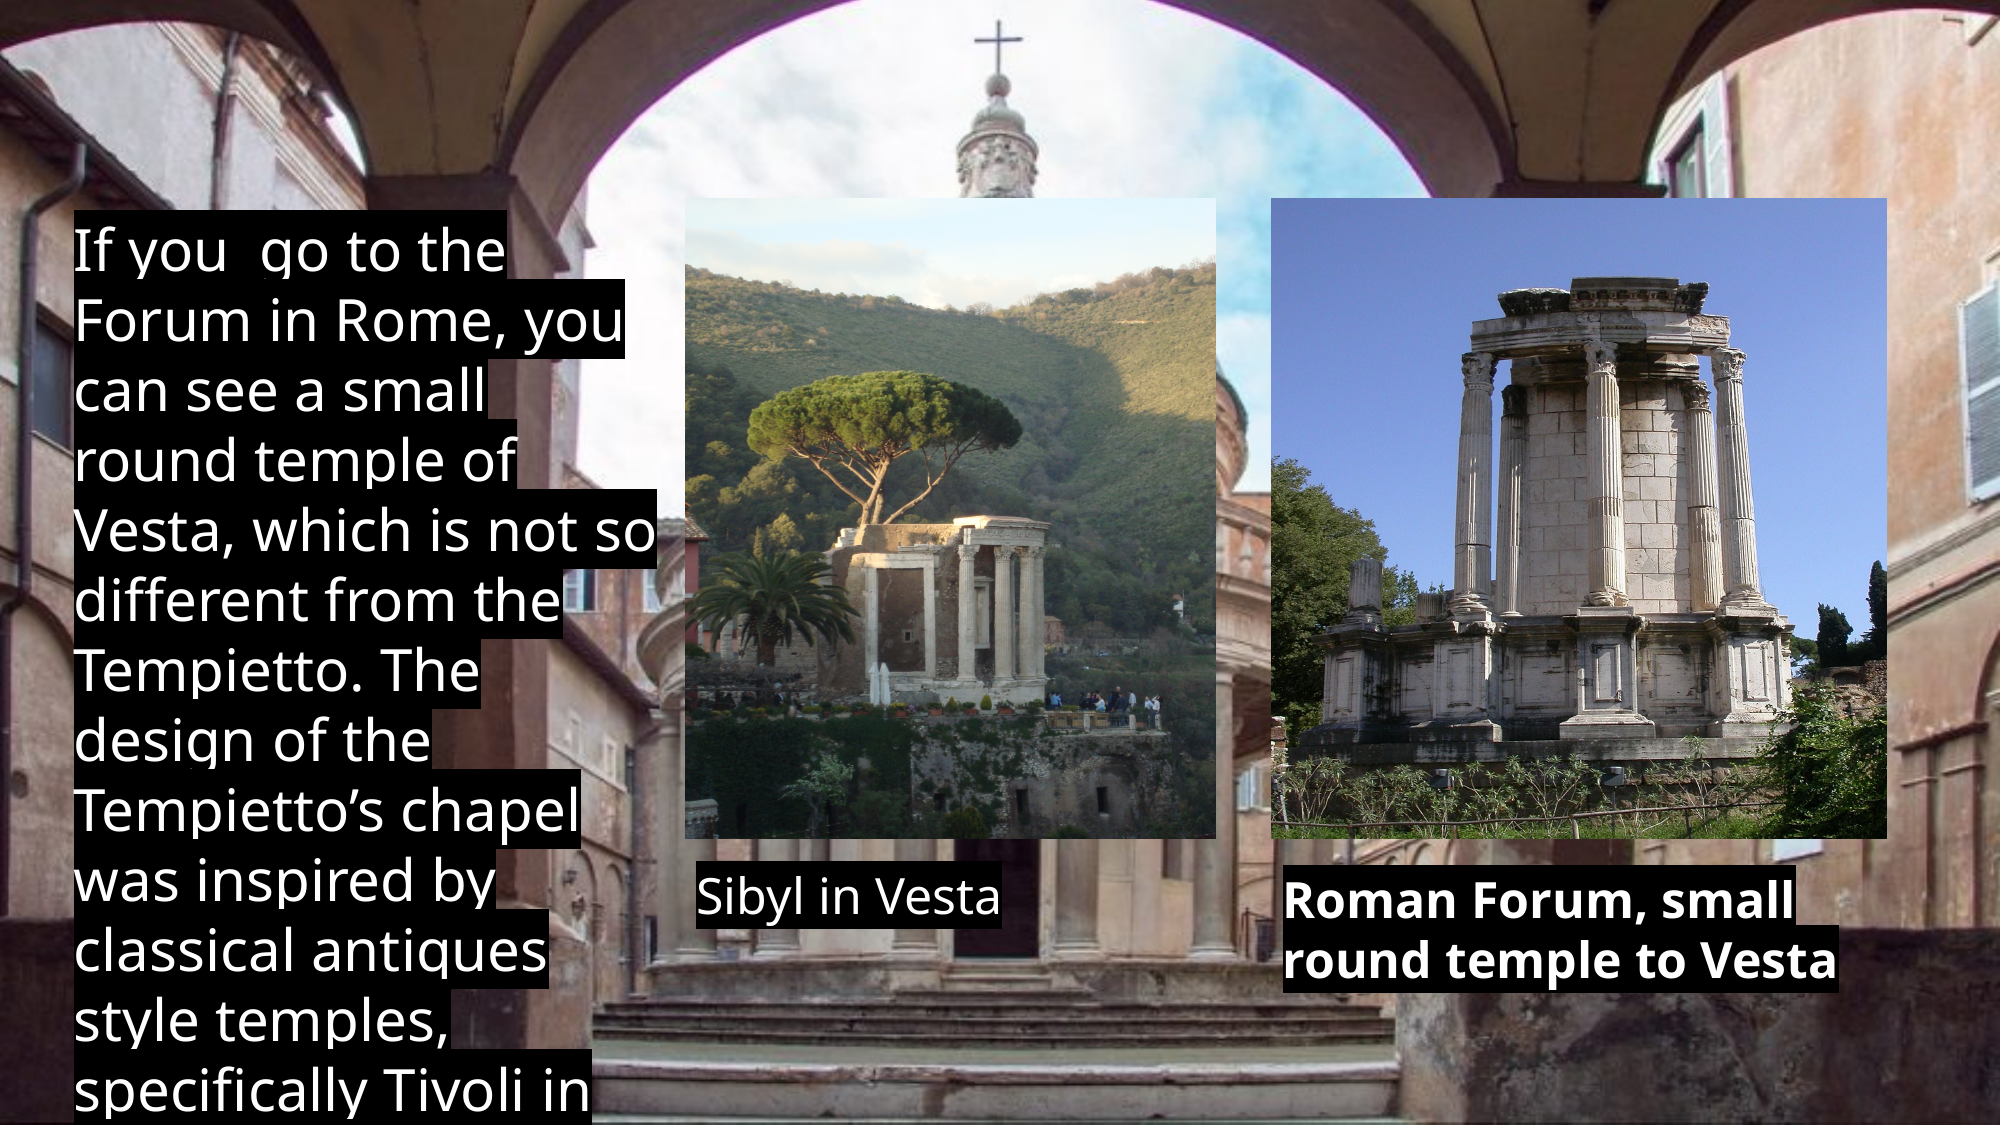

#
If you go to the Forum in Rome, you can see a small round temple of Vesta, which is not so different from the Tempietto. The design of the Tempietto’s chapel was inspired by classical antiques style temples, specifically Tivoli in Rome and Sibyl in Vesta.
Sibyl in Vesta
Roman Forum, small round temple to Vesta